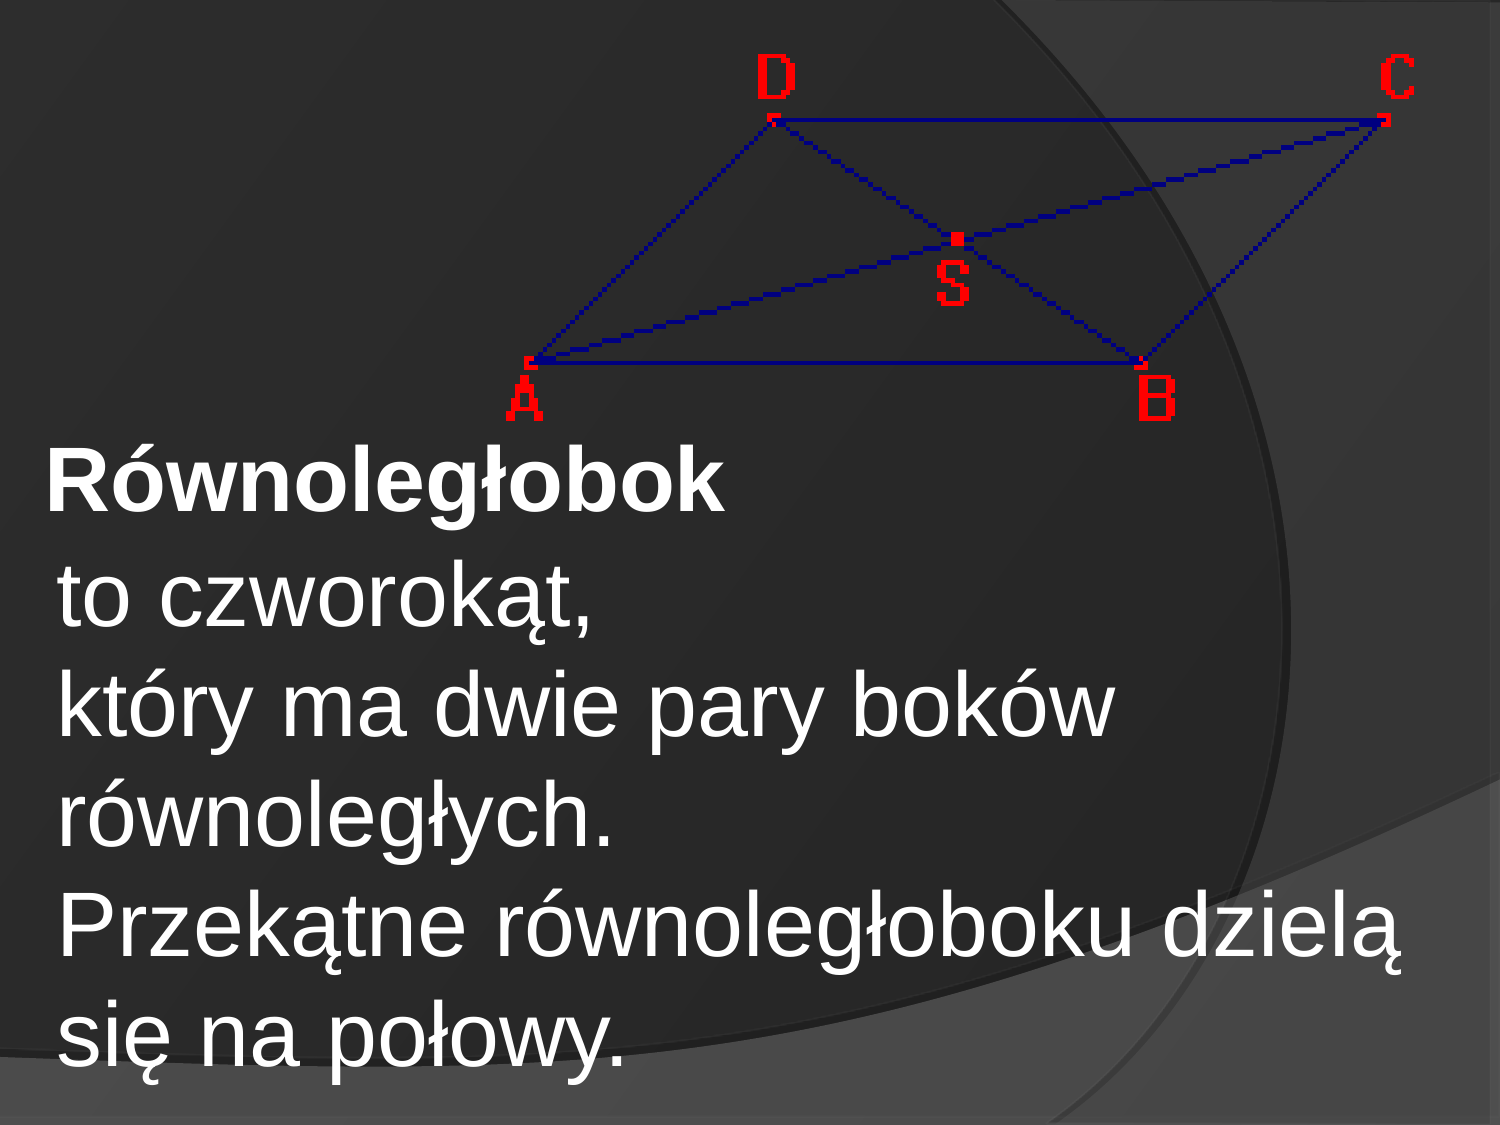

Równoległobok
to czworokąt,
który ma dwie pary boków równoległych.
Przekątne równoległoboku dzielą się na połowy.